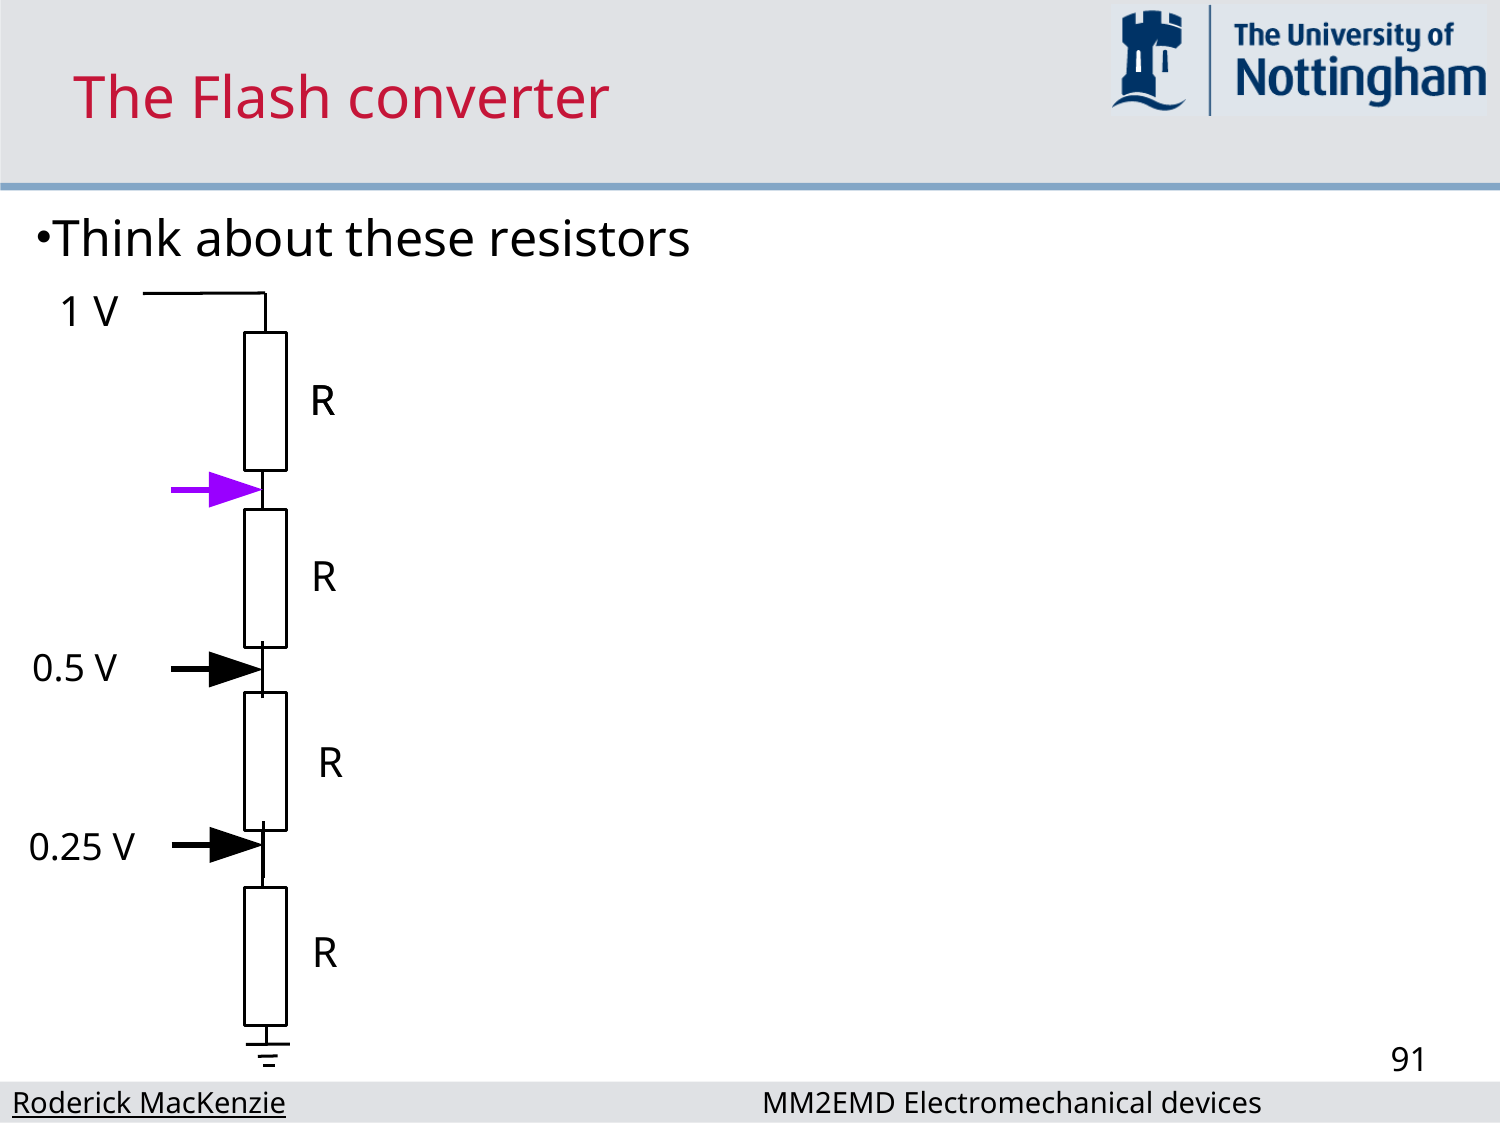

# The Flash converter
Think about these resistors
1 V
R
R
R
0.5 V
R
0.25 V
R